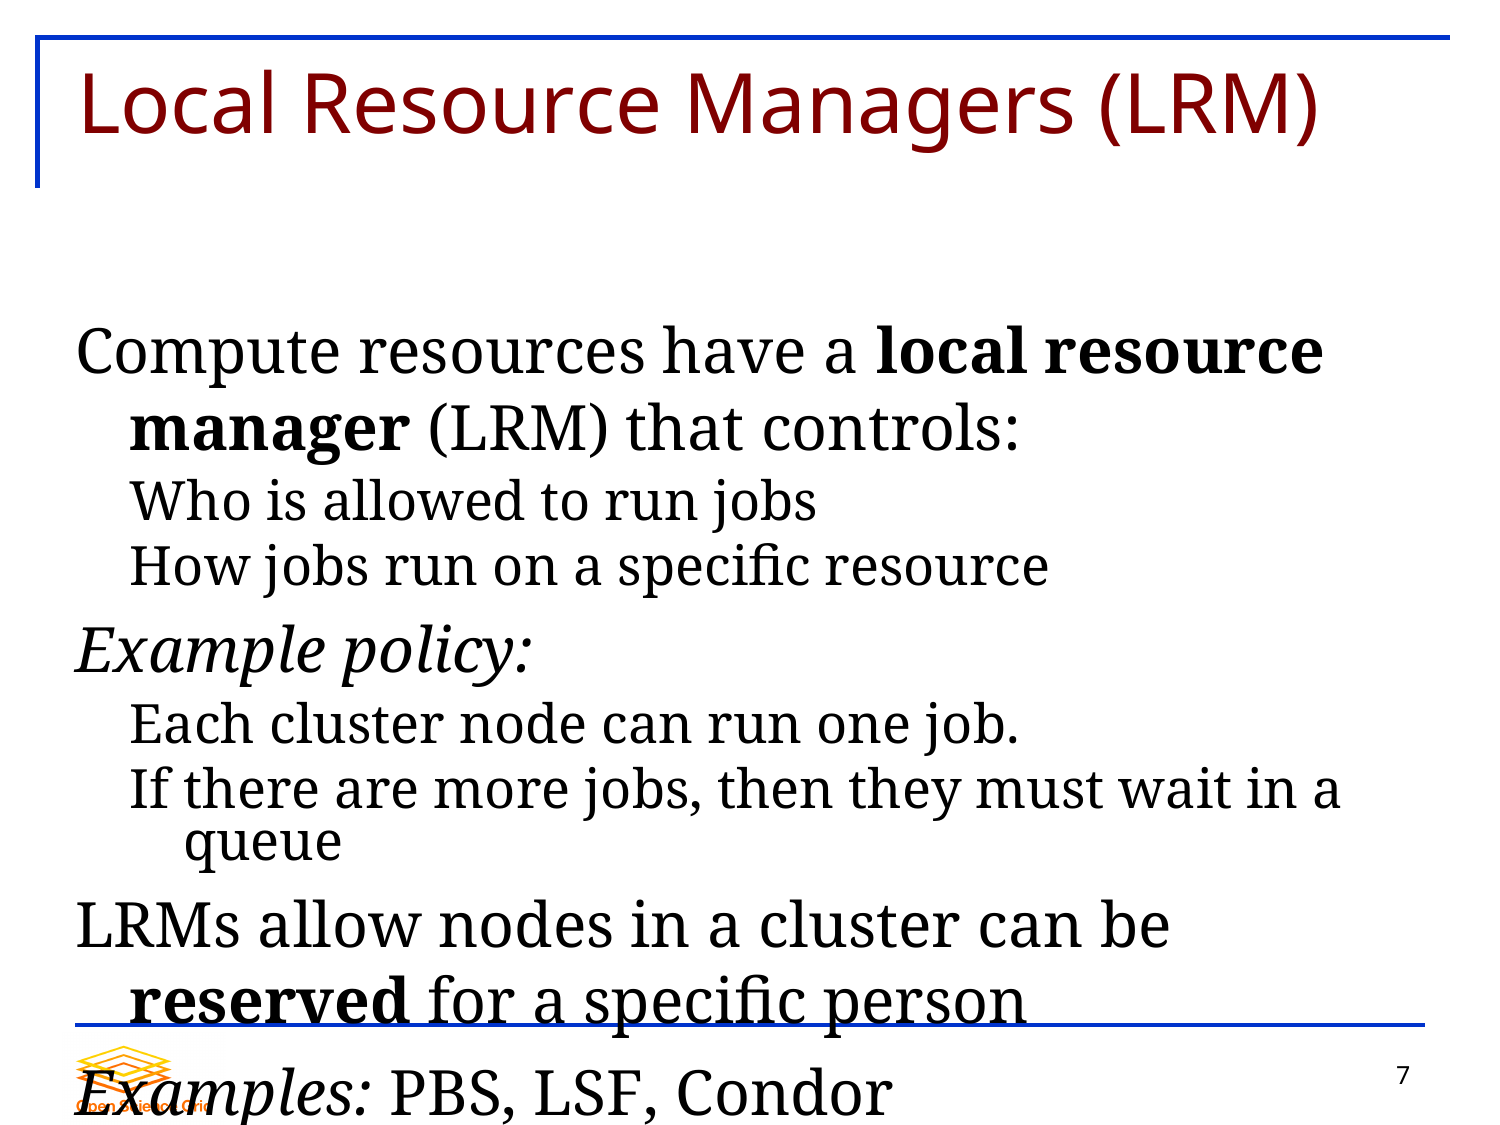

# Local Resource Managers (LRM)
Compute resources have a local resource manager (LRM) that controls:
Who is allowed to run jobs
How jobs run on a specific resource
Example policy:
Each cluster node can run one job.
If there are more jobs, then they must wait in a queue
LRMs allow nodes in a cluster can be reserved for a specific person
Examples: PBS, LSF, Condor
7